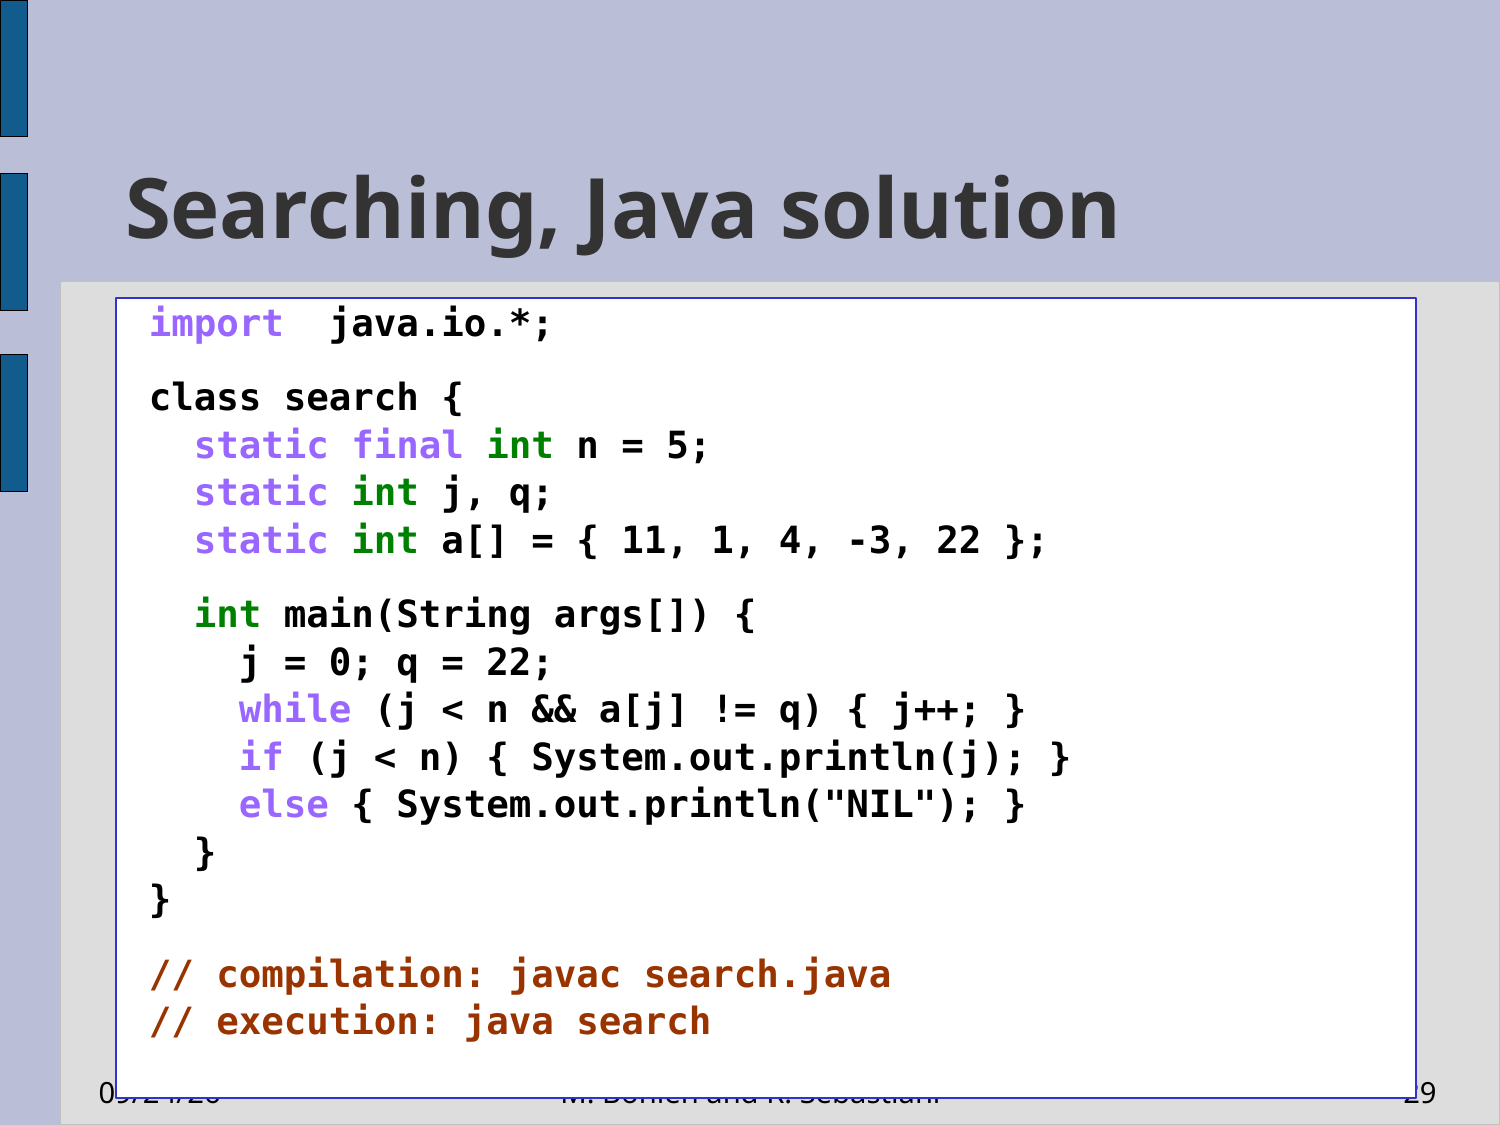

# Searching, Java solution
import java.io.*;
class search {
 static final int n = 5;
 static int j, q;
 static int a[] = { 11, 1, 4, -3, 22 };
 int main(String args[]) {
 j = 0; q = 22;
 while (j < n && a[j] != q) { j++; }
 if (j < n) { System.out.println(j); }
 else { System.out.println("NIL"); }
 }
}
// compilation: javac search.java
// execution: java search
M. Böhlen and R. Sebastiani
29